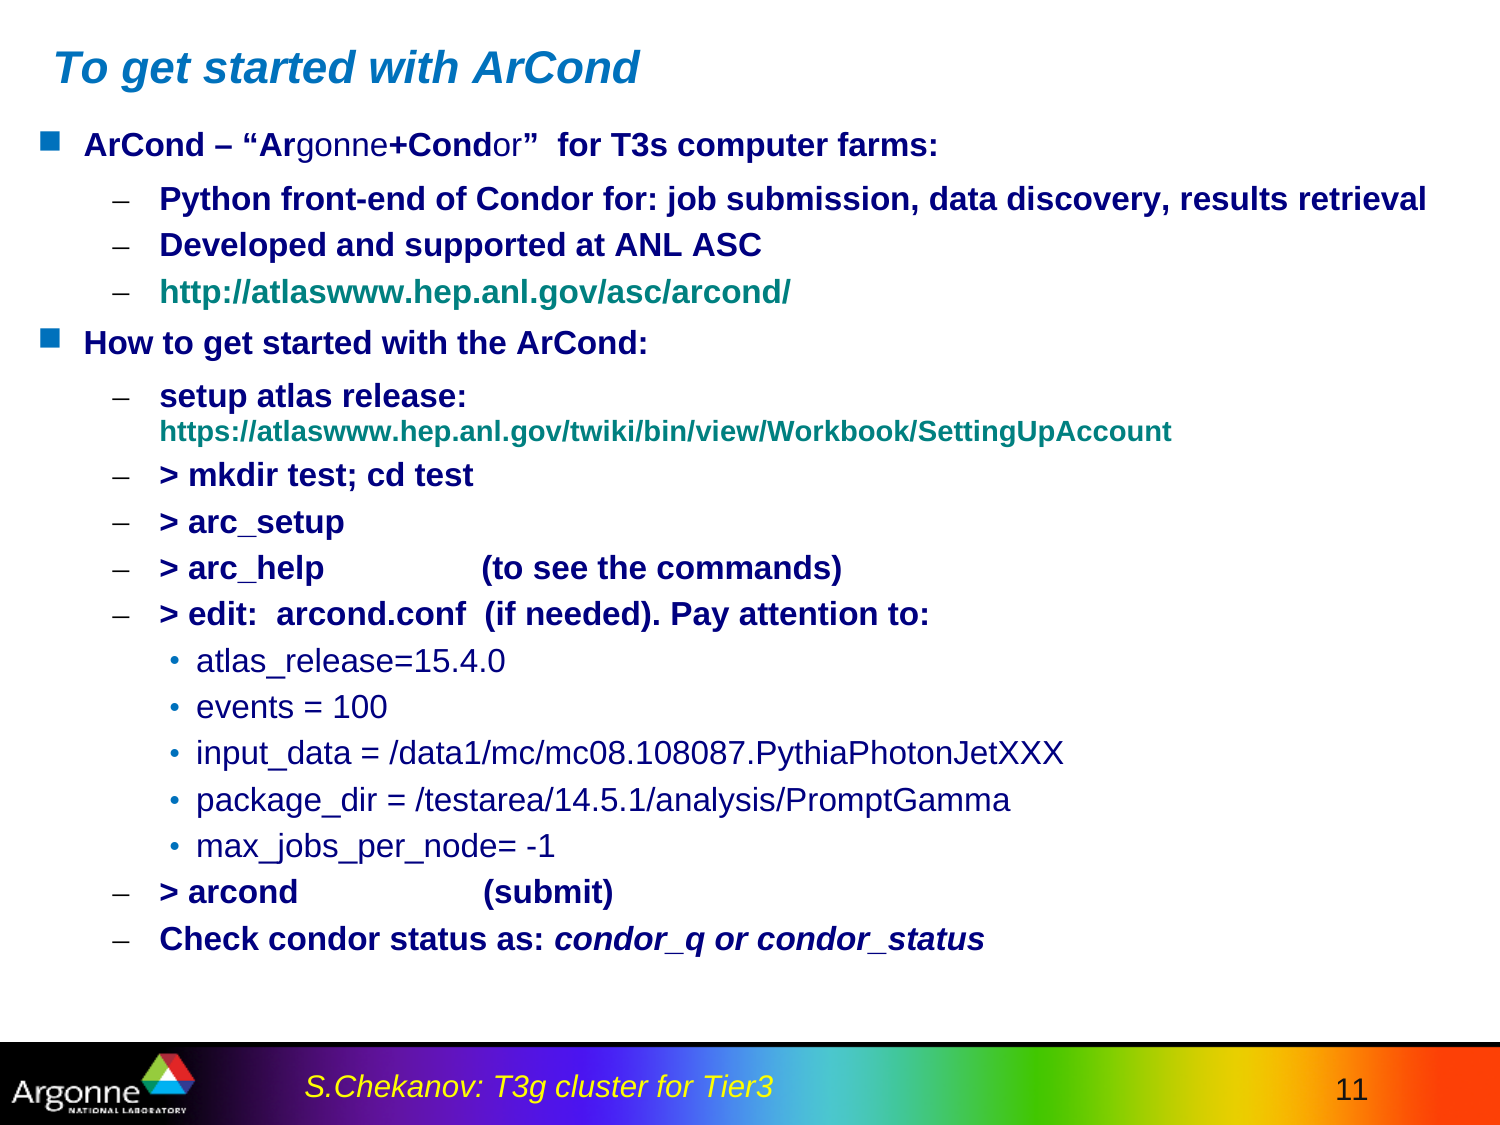

To get started with ArCond
# ArCond – “Argonne+Condor” for T3s computer farms:
Python front-end of Condor for: job submission, data discovery, results retrieval
Developed and supported at ANL ASC
http://atlaswww.hep.anl.gov/asc/arcond/
How to get started with the ArCond:
setup atlas release: https://atlaswww.hep.anl.gov/twiki/bin/view/Workbook/SettingUpAccount
> mkdir test; cd test
> arc_setup
> arc_help (to see the commands)
> edit: arcond.conf (if needed). Pay attention to:
atlas_release=15.4.0
events = 100
input_data = /data1/mc/mc08.108087.PythiaPhotonJetXXX
package_dir = /testarea/14.5.1/analysis/PromptGamma
max_jobs_per_node= -1
> arcond (submit)
Check condor status as: condor_q or condor_status